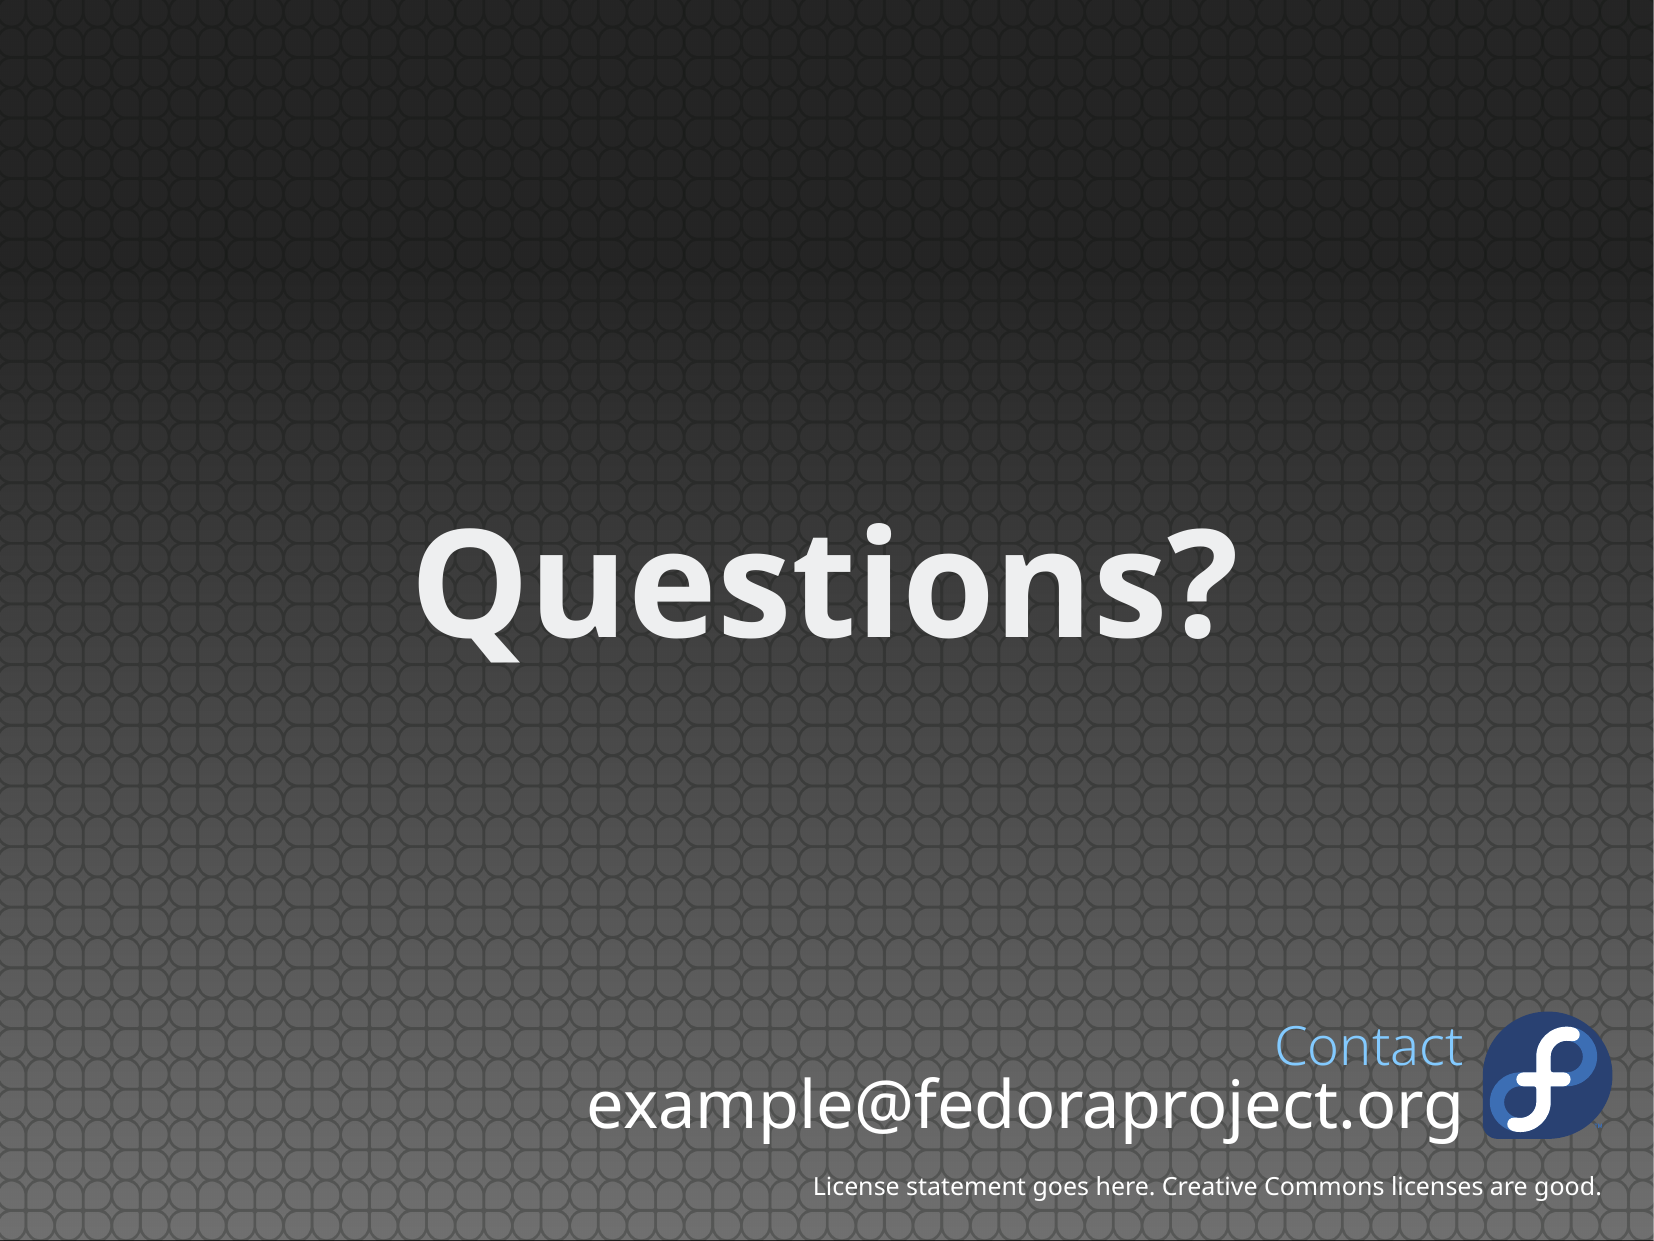

Questions?
Contact
example@fedoraproject.org
License statement goes here. Creative Commons licenses are good.